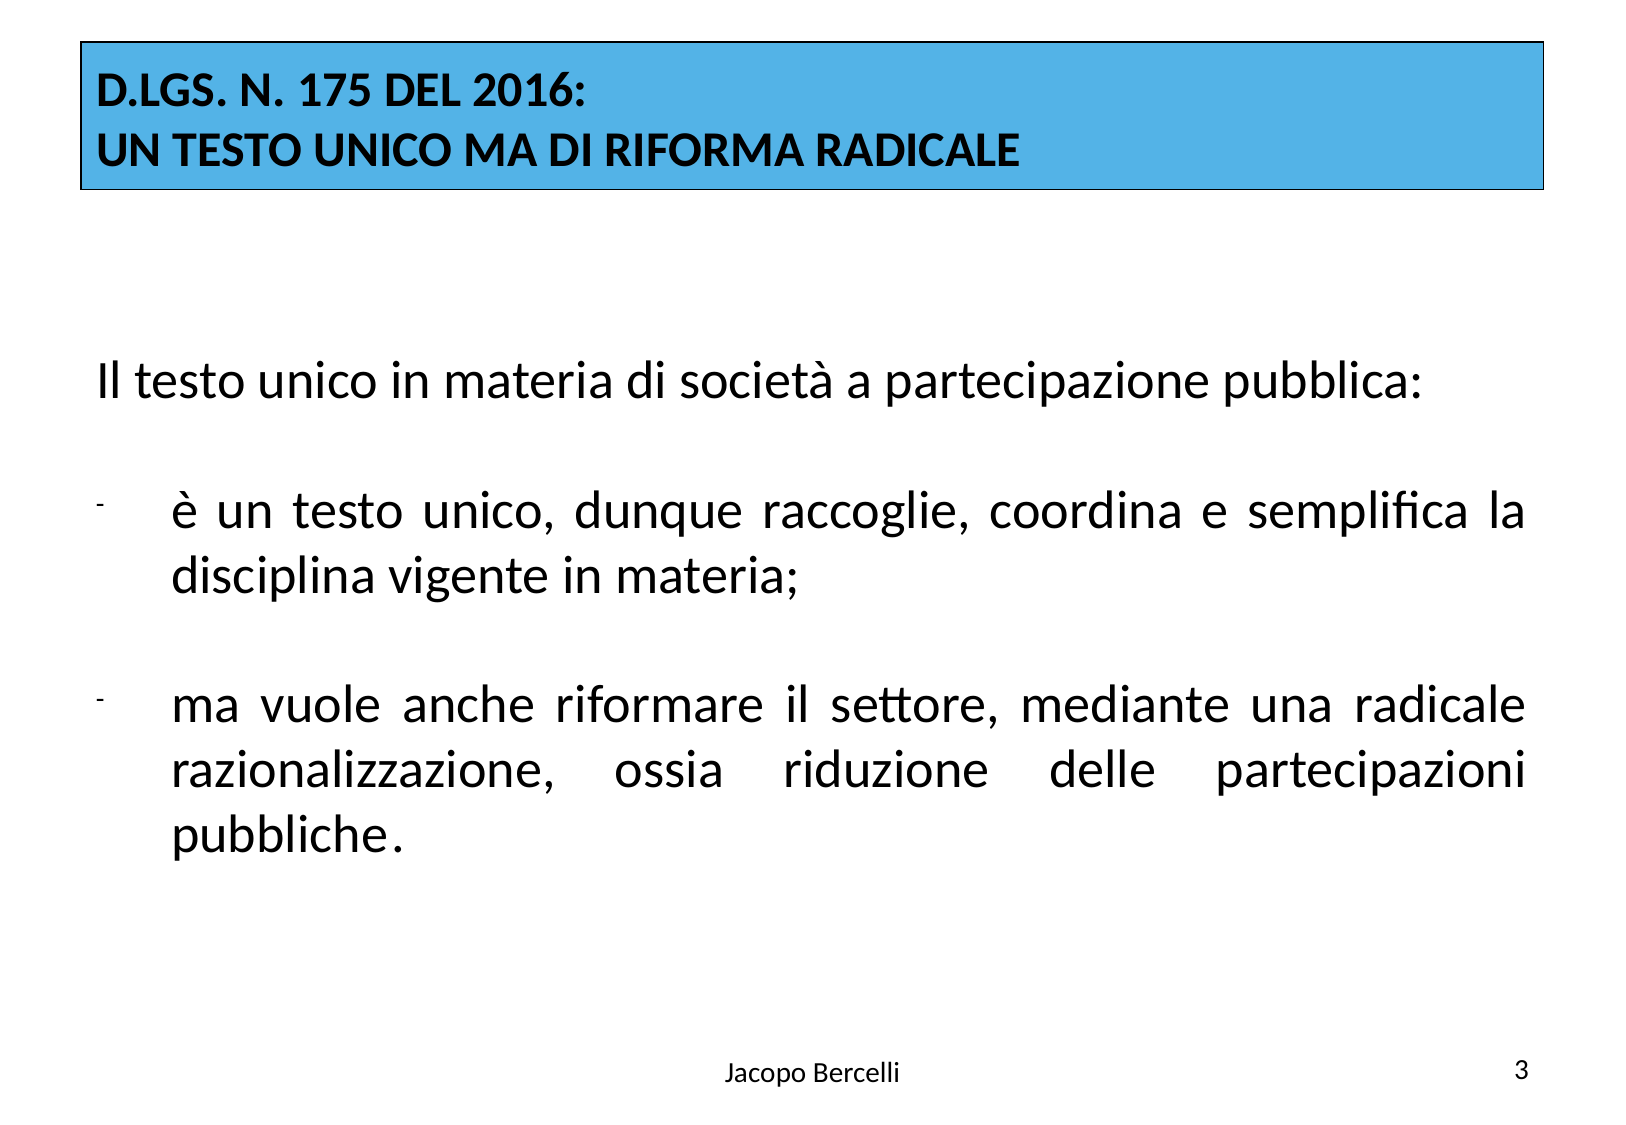

D.LGS. N. 175 DEL 2016:
UN TESTO UNICO MA DI RIFORMA RADICALE
Il testo unico in materia di società a partecipazione pubblica:
è un testo unico, dunque raccoglie, coordina e semplifica la disciplina vigente in materia;
ma vuole anche riformare il settore, mediante una radicale razionalizzazione, ossia riduzione delle partecipazioni pubbliche	.
Jacopo Bercelli